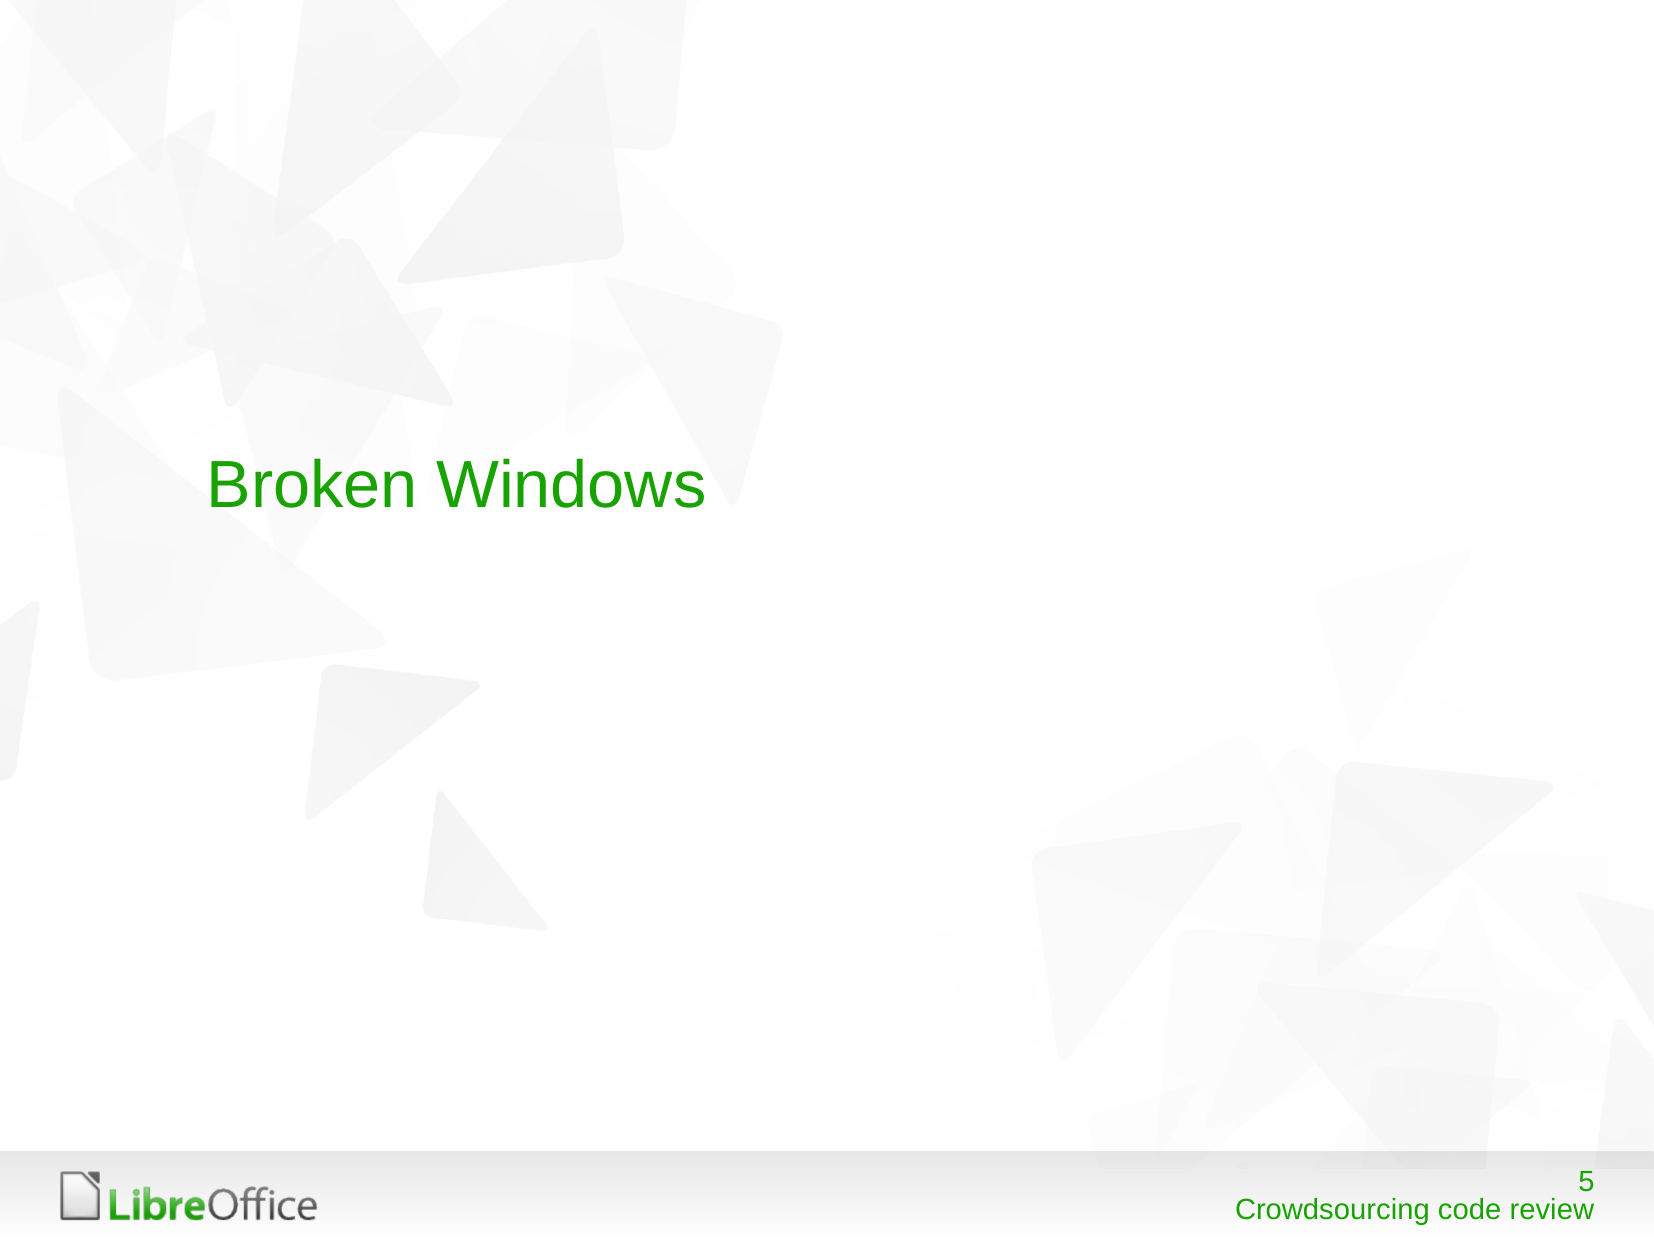

# Broken Windows
5
Crowdsourcing code review